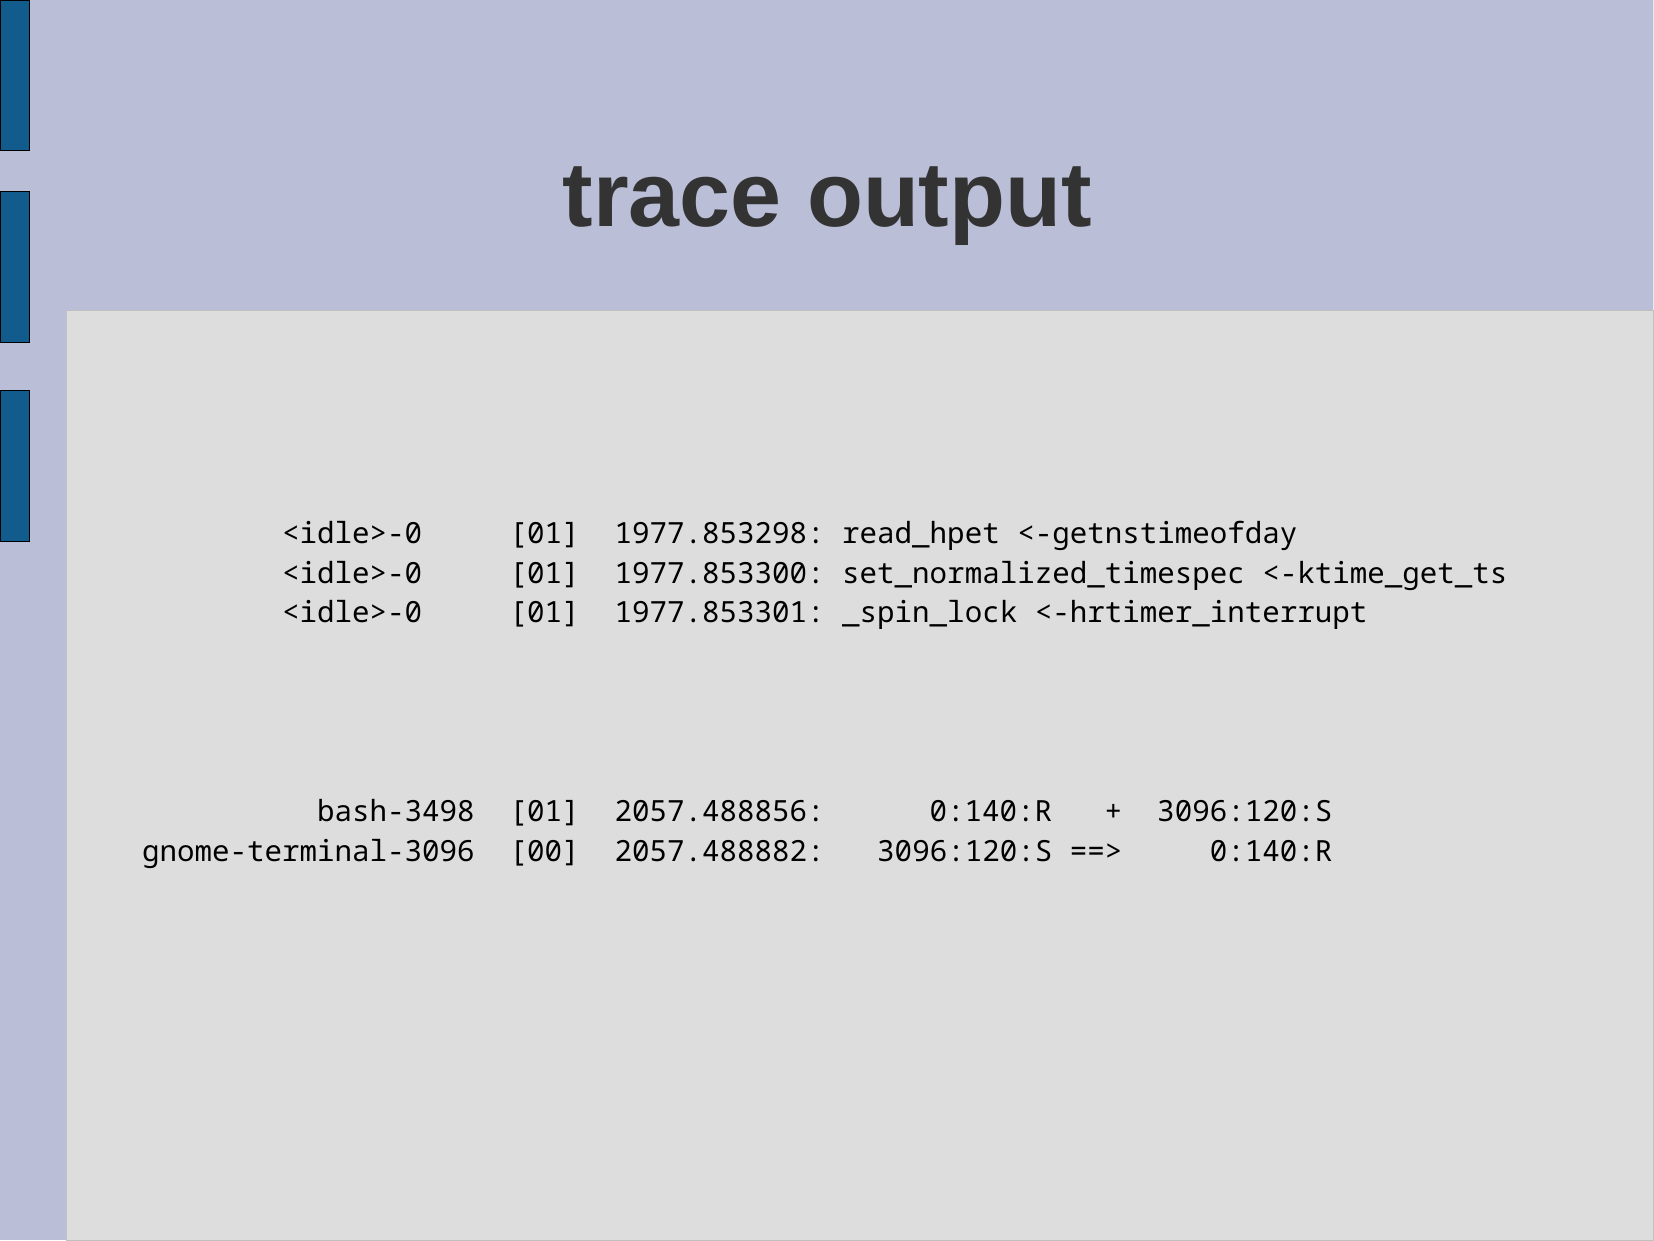

# trace output
 <idle>-0 [01] 1977.853298: read_hpet <-getnstimeofday
 <idle>-0 [01] 1977.853300: set_normalized_timespec <-ktime_get_ts
 <idle>-0 [01] 1977.853301: _spin_lock <-hrtimer_interrupt
 bash-3498 [01] 2057.488856: 0:140:R + 3096:120:S
gnome-terminal-3096 [00] 2057.488882: 3096:120:S ==> 0:140:R